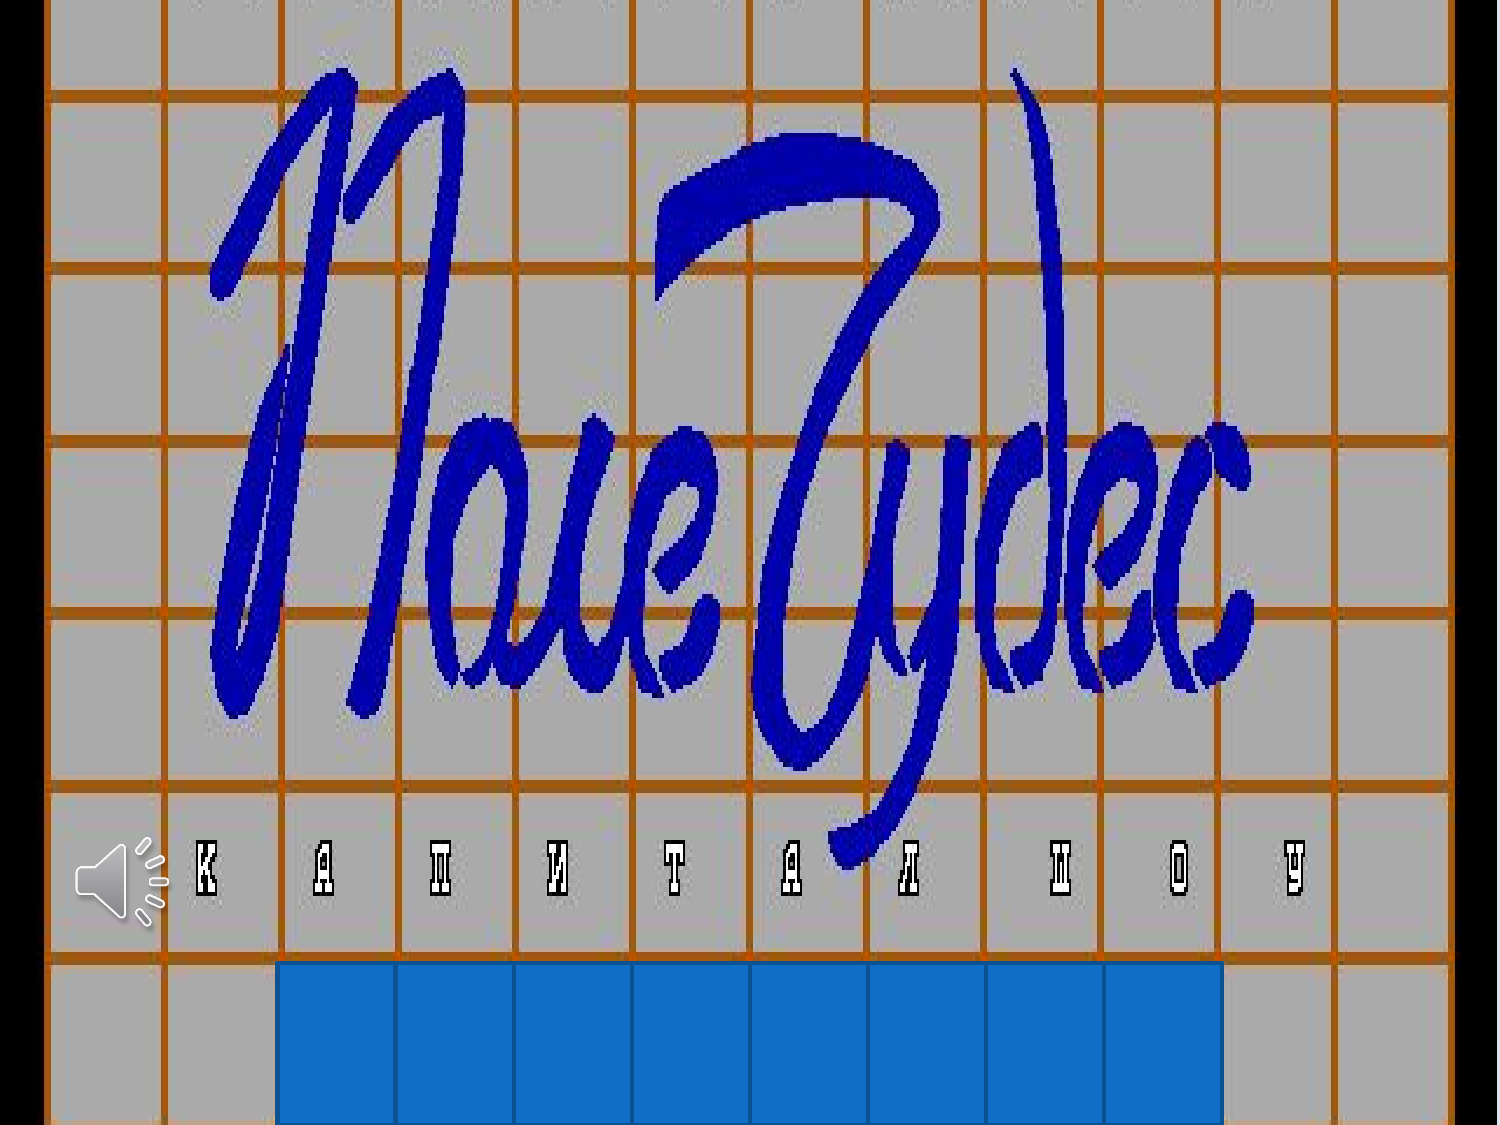

#
Д
И
Р
Е
К
Т
О
Р